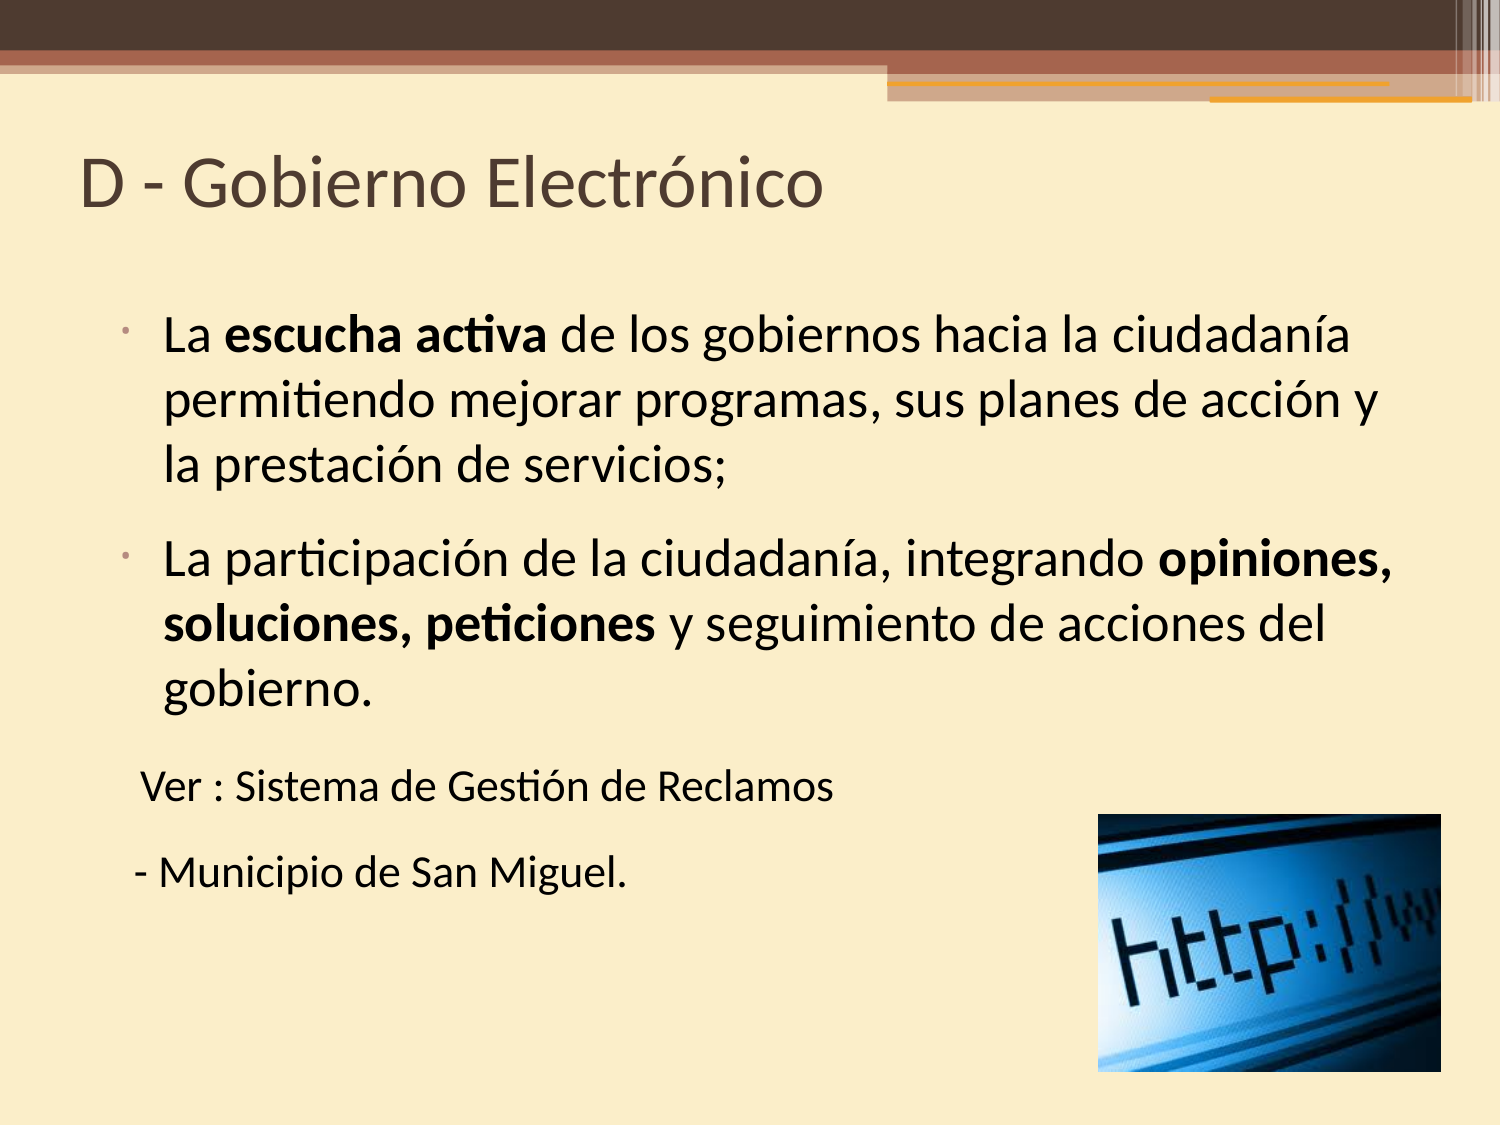

# D - Gobierno Electrónico
La escucha activa de los gobiernos hacia la ciudadanía permitiendo mejorar programas, sus planes de acción y la prestación de servicios;
La participación de la ciudadanía, integrando opiniones, soluciones, peticiones y seguimiento de acciones del gobierno.
 Ver : Sistema de Gestión de Reclamos
 - Municipio de San Miguel.